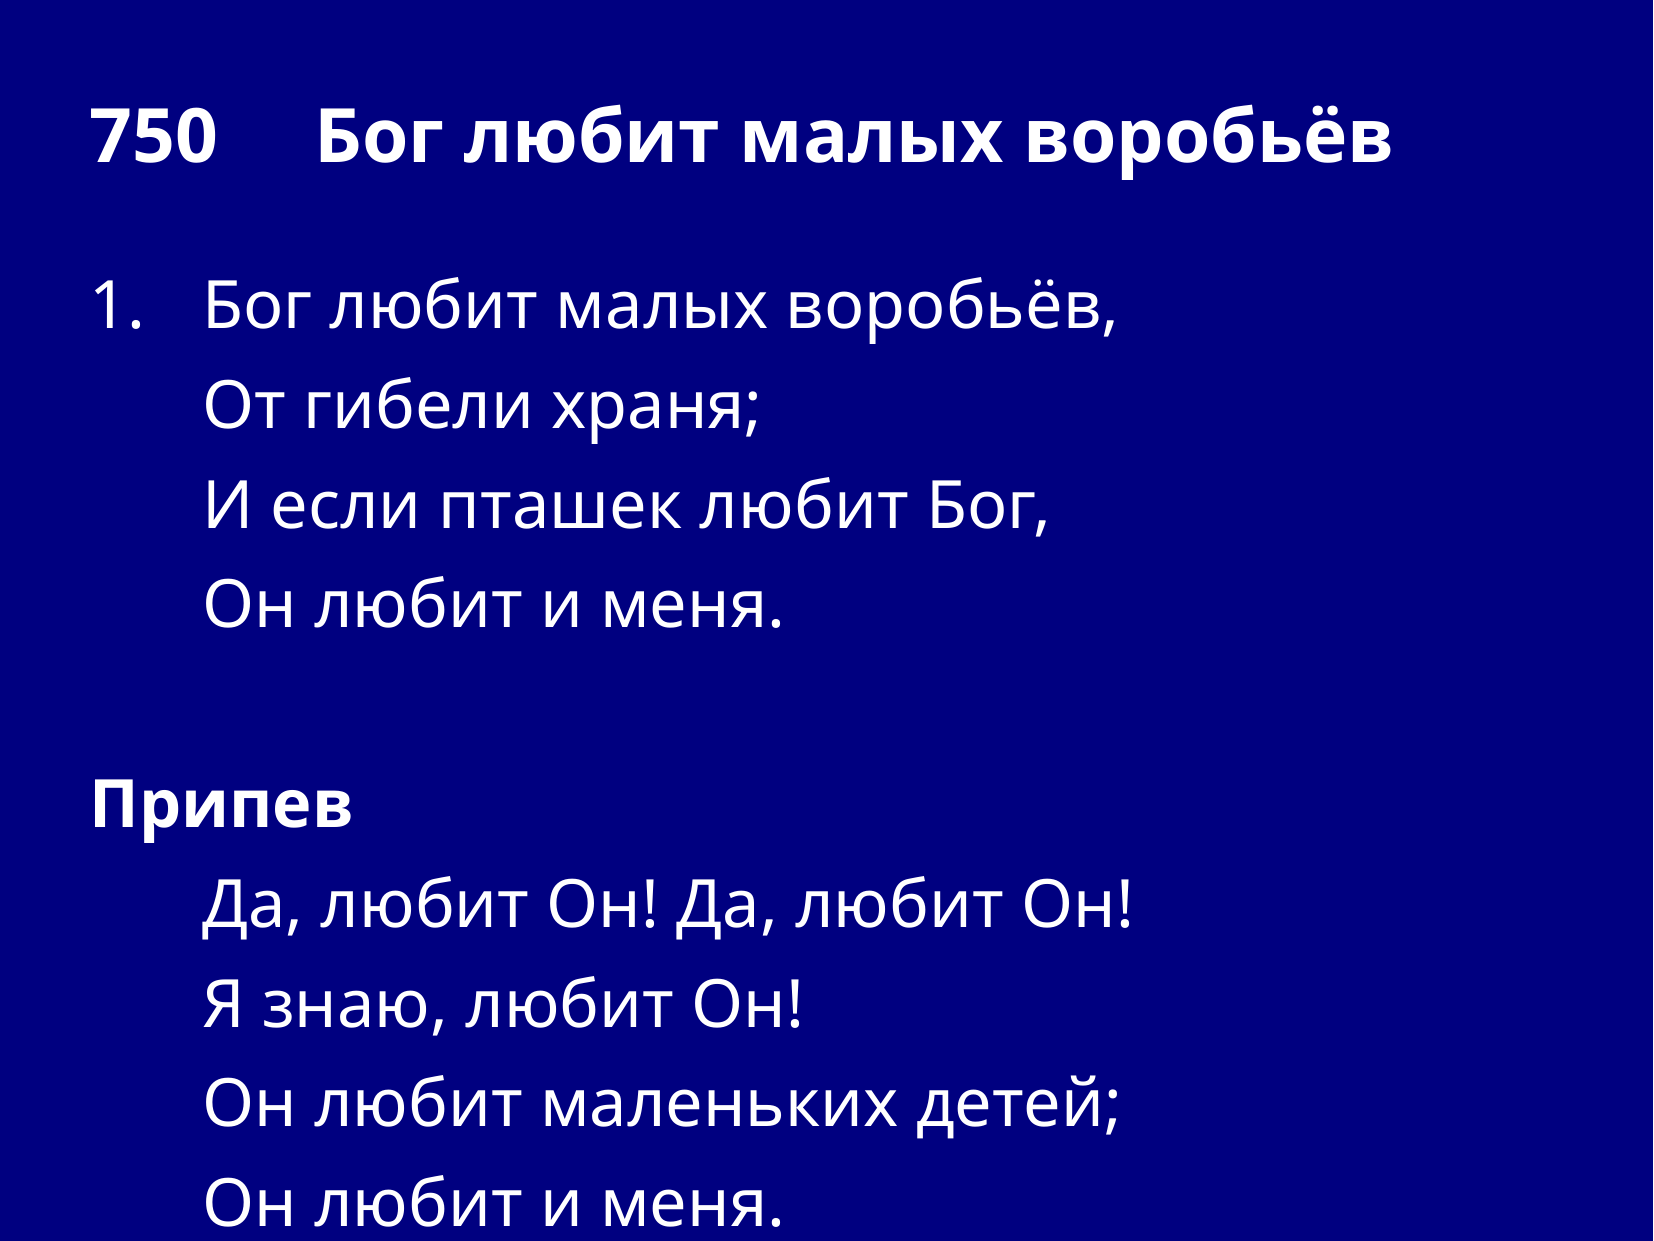

750	Бог любит малых воробьёв
1.	Бог любит малых воробьёв,
	От гибели храня;
	И если пташек любит Бог,
	Он любит и меня.
Припев
	Да, любит Он! Да, любит Он!
	Я знаю, любит Он!
	Он любит маленьких детей;
	Он любит и меня.